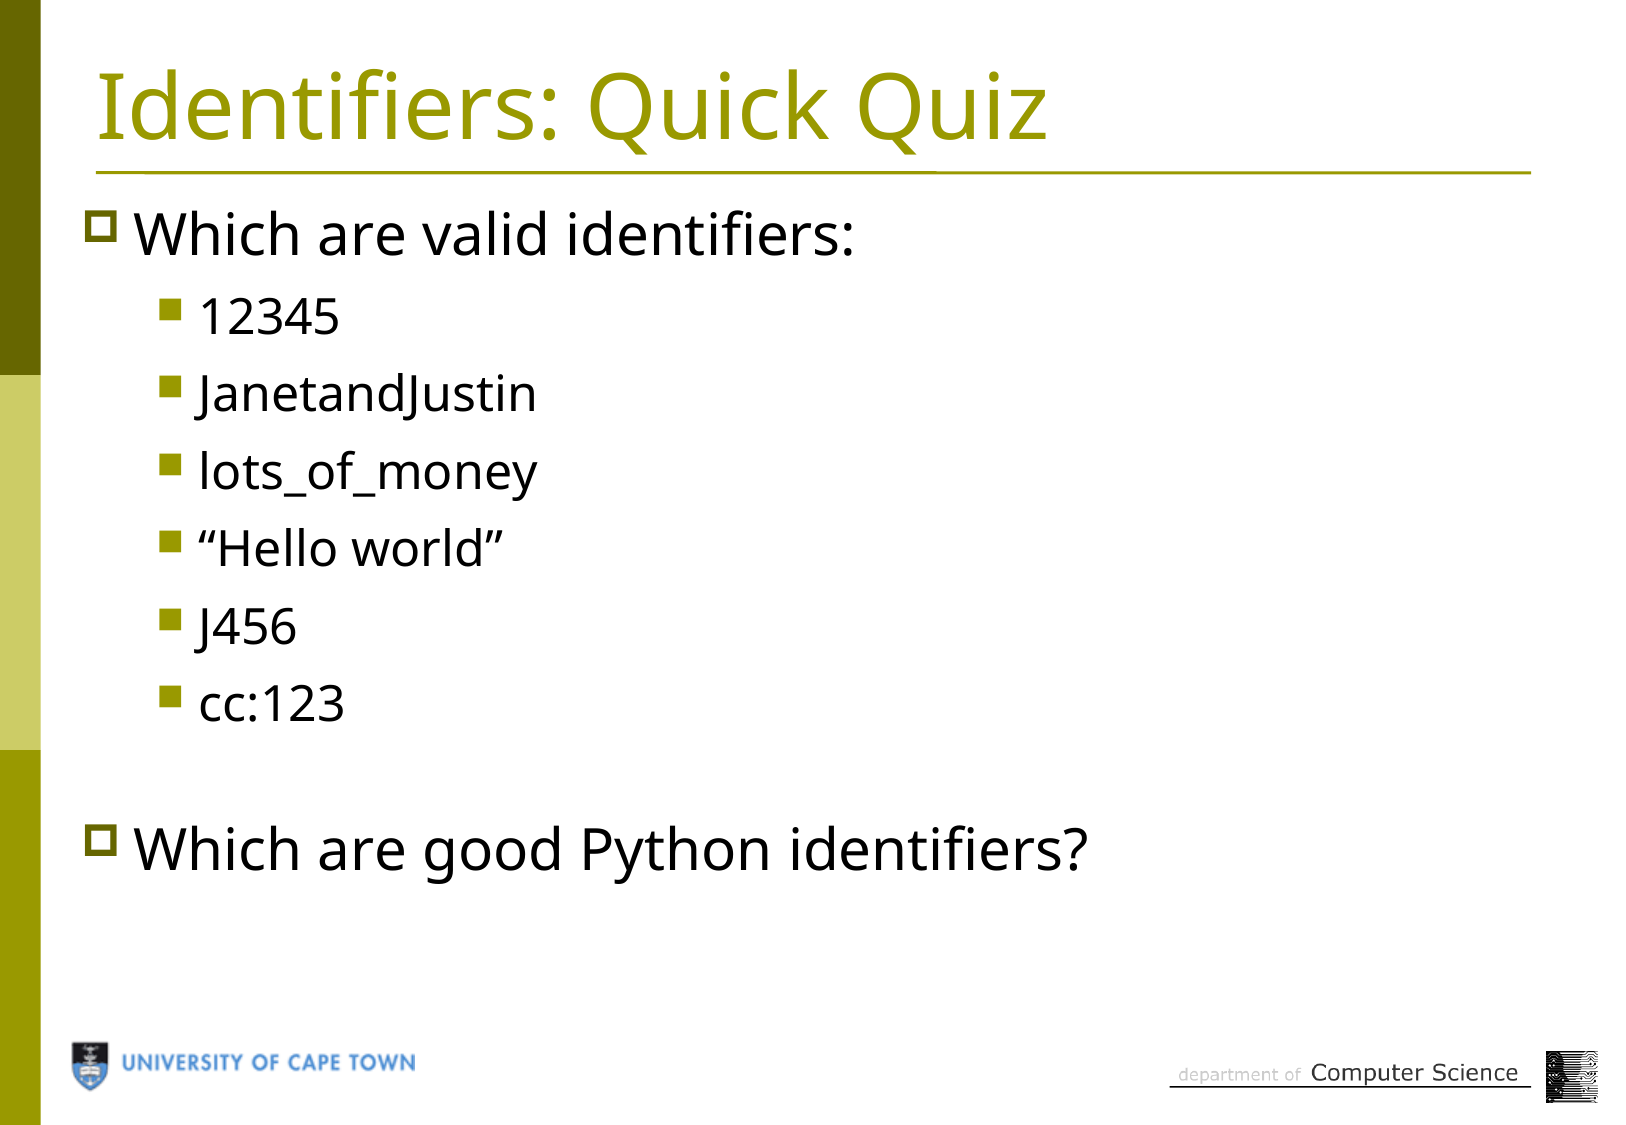

# Identifiers: Quick Quiz
Which are valid identifiers:
12345
JanetandJustin
lots_of_money
“Hello world”
J456
cc:123
Which are good Python identifiers?